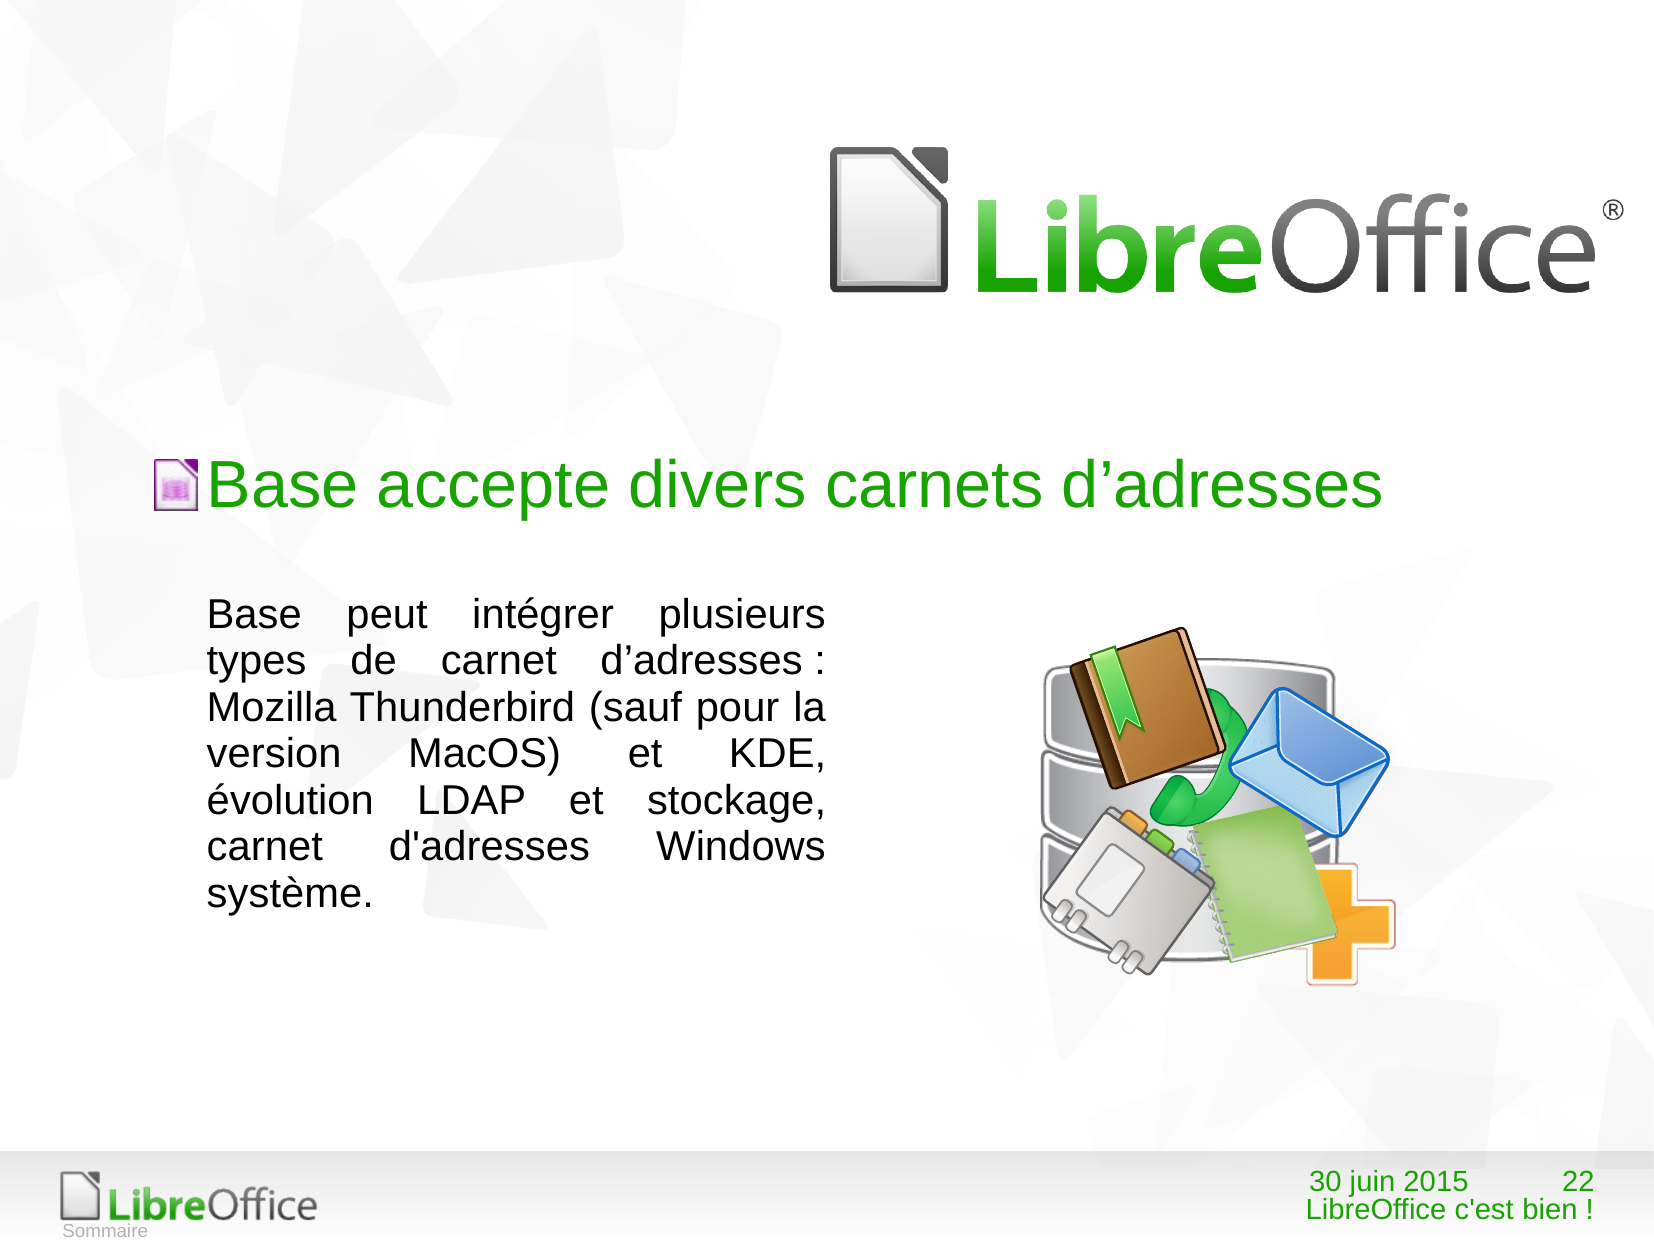

# Base accepte divers carnets d’adresses
Base peut intégrer plusieurs types de carnet d’adresses : Mozilla Thunderbird (sauf pour la version MacOS) et KDE, évolution LDAP et stockage, carnet d'adresses Windows système.
30 juin 2015
22
LibreOffice c'est bien !